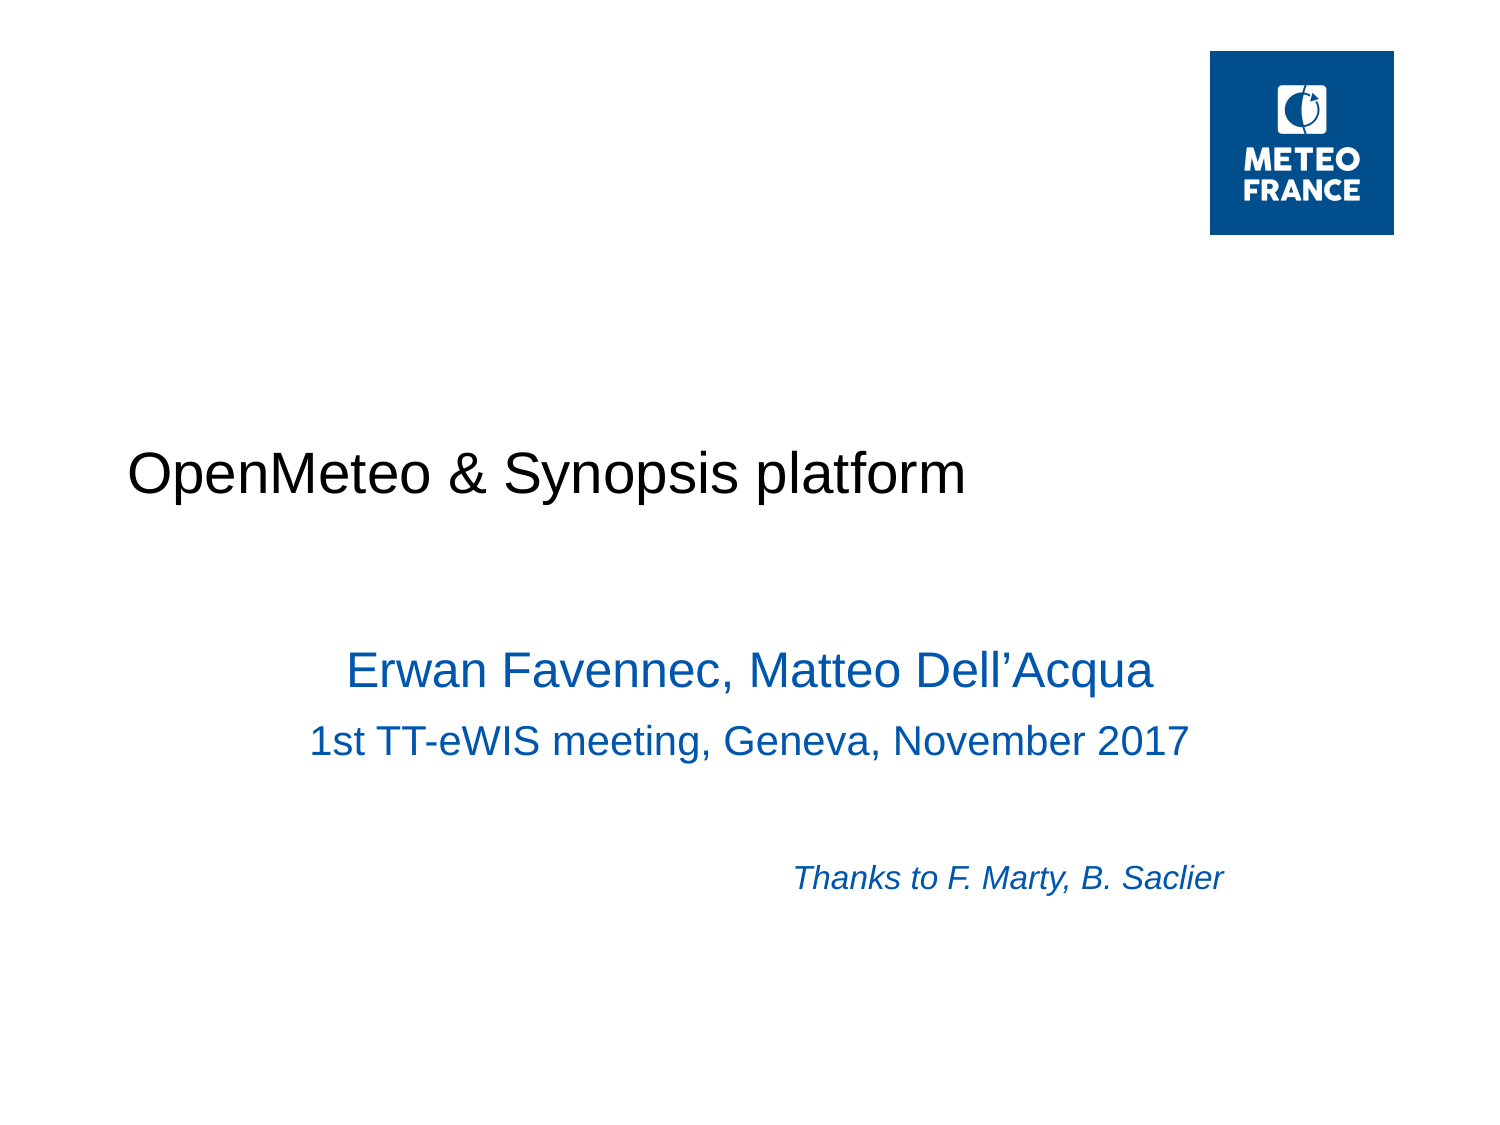

# OpenMeteo & Synopsis platform
Erwan Favennec, Matteo Dell’Acqua
1st TT-eWIS meeting, Geneva, November 2017
							Thanks to F. Marty, B. Saclier